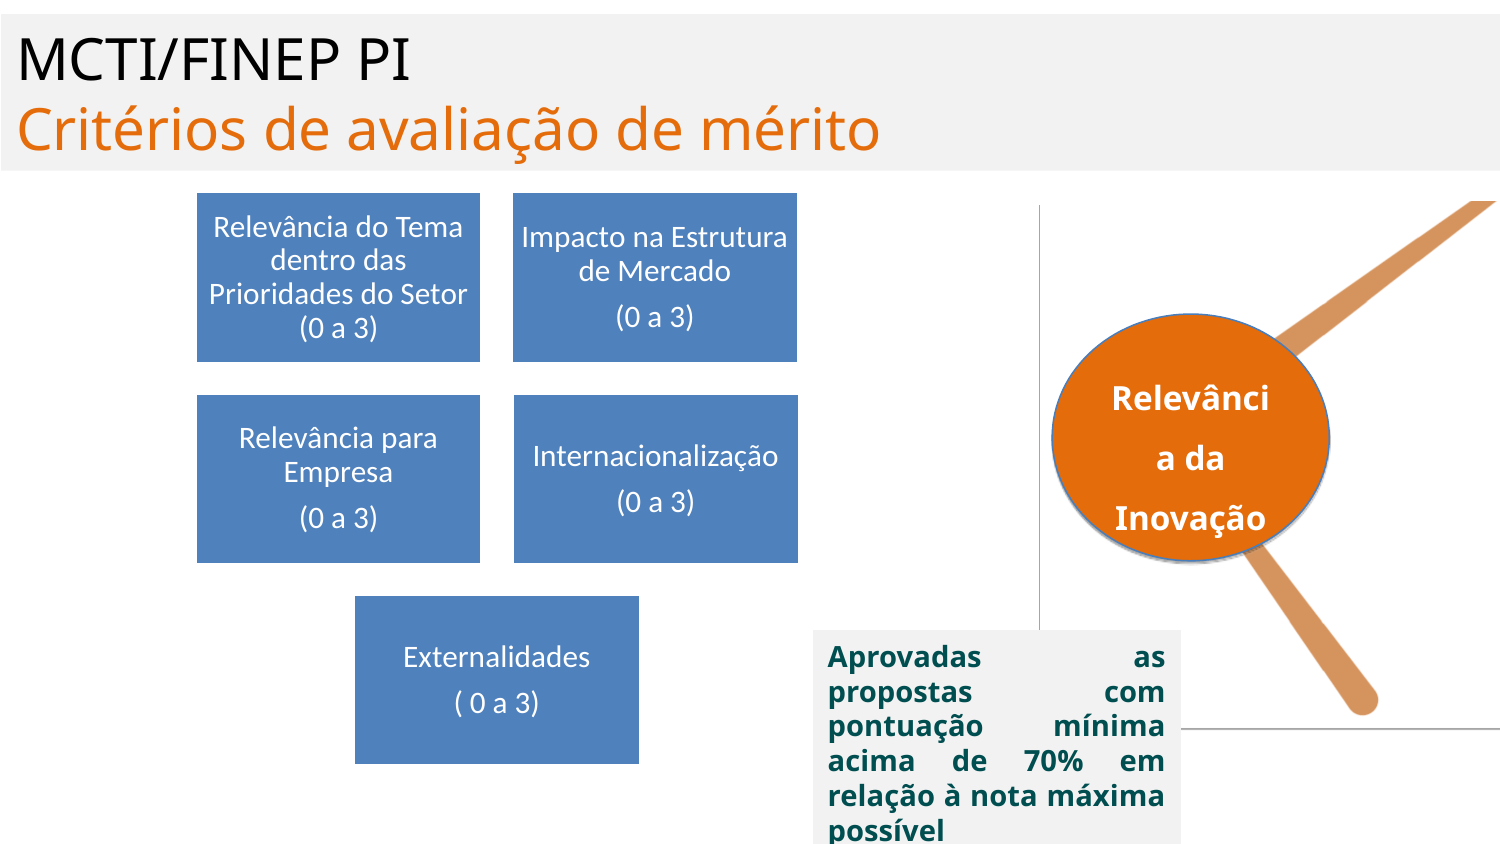

MCTI/FINEP PI
Critérios de avaliação de mérito
Relevância do Tema dentro das Prioridades do Setor (0 a 3)
Impacto na Estrutura de Mercado
(0 a 3)
Relevância para Empresa
(0 a 3)
Internacionalização
(0 a 3)
Externalidades
( 0 a 3)
Relevância da Inovação
Aprovadas as propostas com pontuação mínima acima de 70% em relação à nota máxima possível